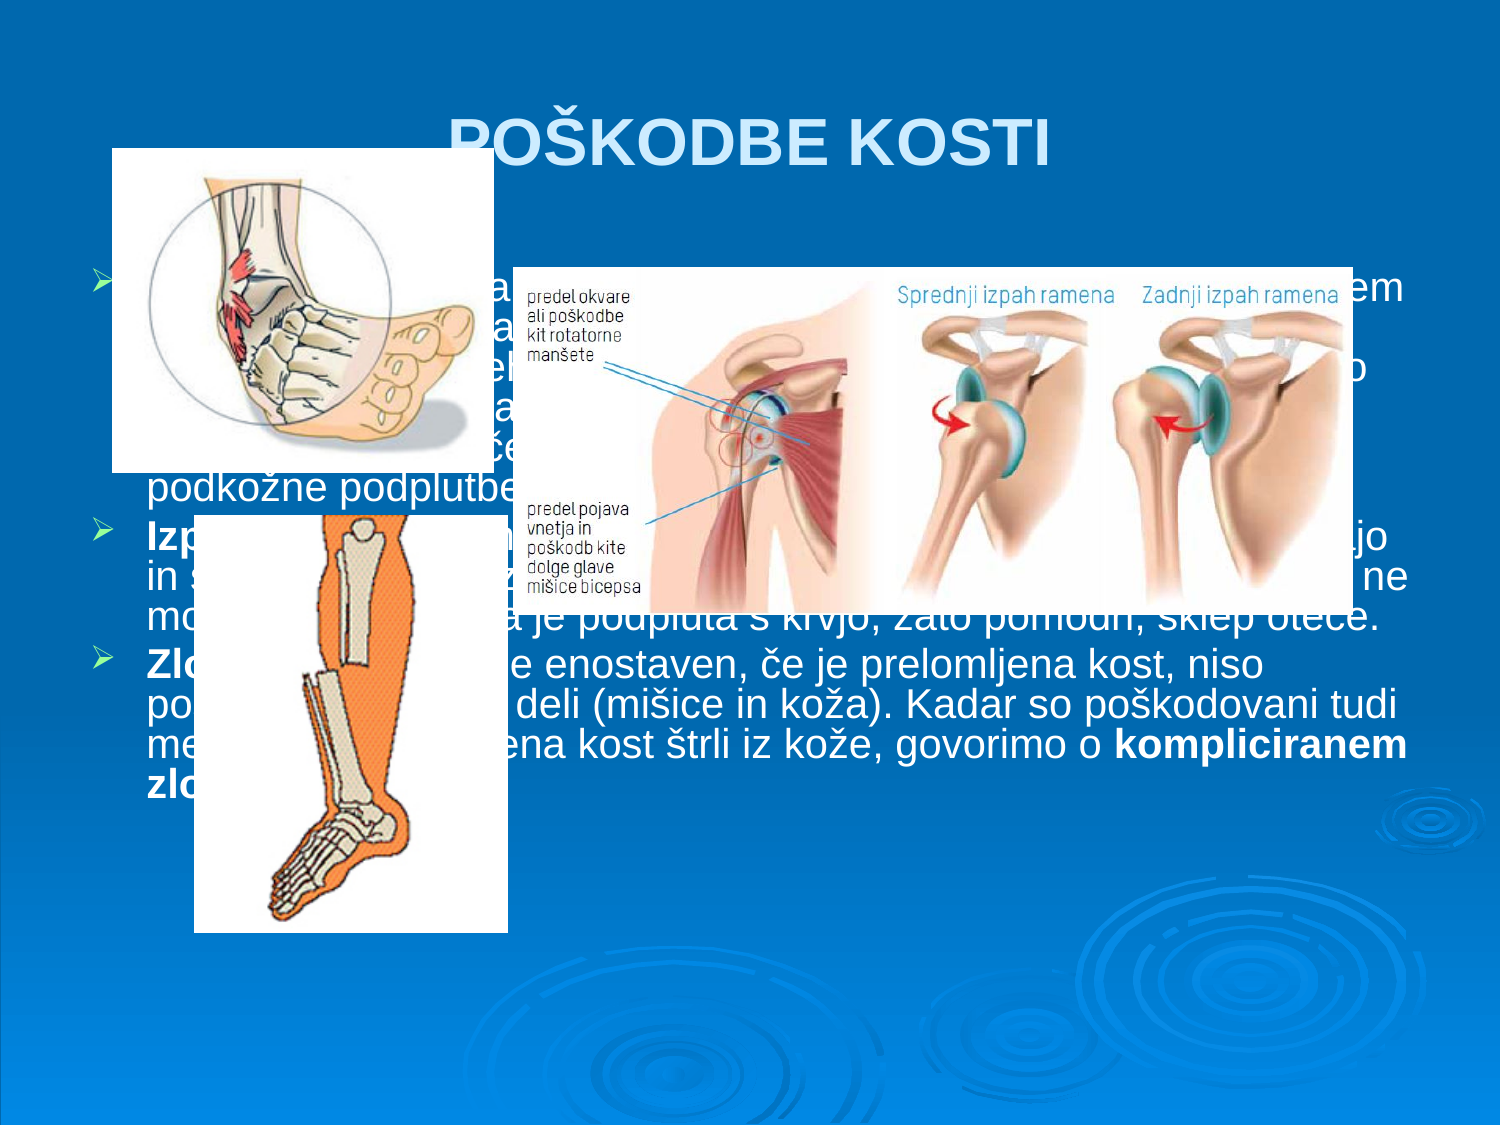

# POŠKODBE KOSTI
Izvin – je poškodba sklepa pri katerem si sklepne vezi pri nerodnem padcu nategnemo ali natrgamo. Pri tem se sklepna glavica lahko odmakne, ob prenehanju delovanja zunanje sile se vrne v sklepno jamico. Pri izvinu nastanejo hude bolečine, gibanje v izvinjenem sklepu je še mogoče. Sklep navadno oteče, včasih se pojavijo podkožne podplutbe, ker se izlije kri.
Izpah – se zaradi močnega udarca ali padca sklepne vezi pretrgajo in sklepna glavica iz koči iz jamice. Zaradi nastalih bolečin sklepa ne moremo gibati, koža je podpluta s krvjo, zato pomodri, sklep oteče.
Zlom kosti – zlom je enostaven, če je prelomljena kost, niso poškodovani mehki deli (mišice in koža). Kadar so poškodovani tudi mehki deli in zlomljena kost štrli iz kože, govorimo o kompliciranem zlomu.